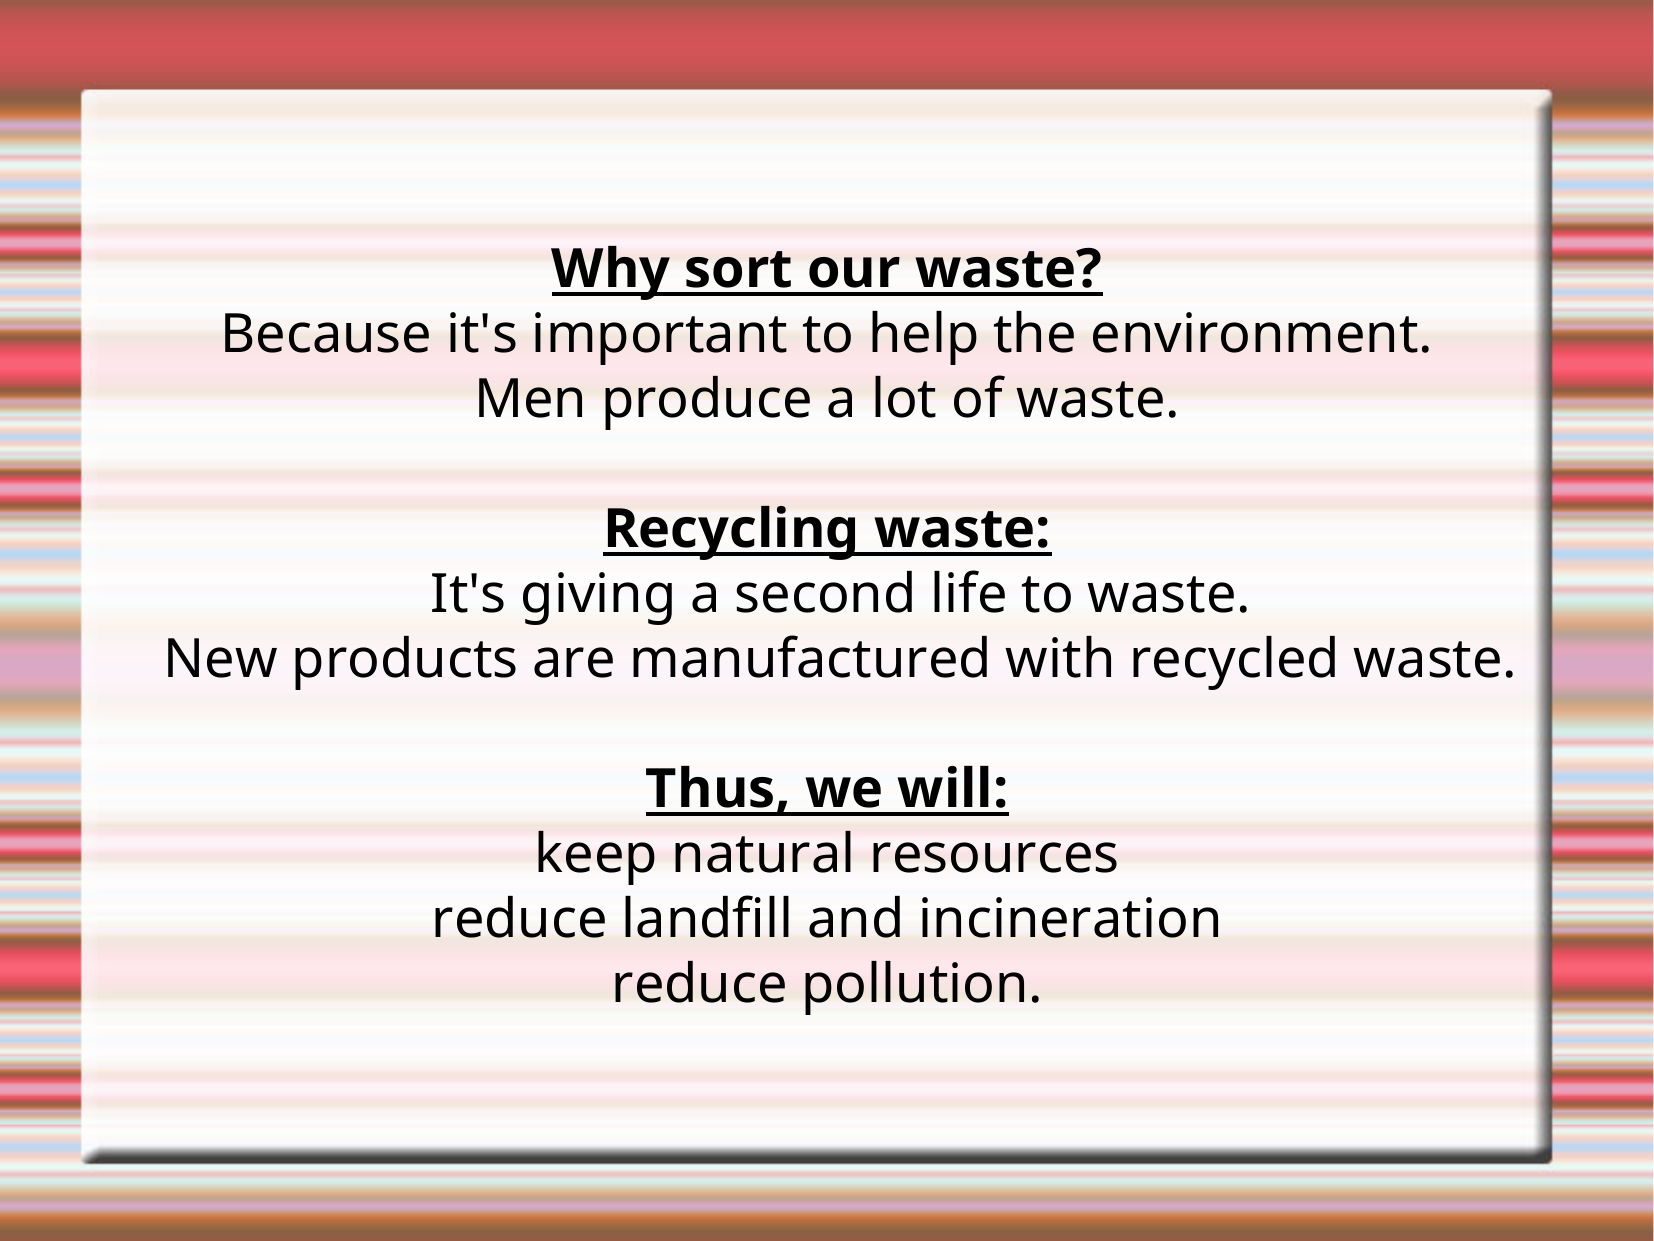

# Why sort our waste?
Because it's important to help the environment.
Men produce a lot of waste.
Recycling waste:
 It's giving a second life to waste.
 New products are manufactured with recycled waste.
Thus, we will:
keep natural resources
reduce landfill and incineration
reduce pollution.